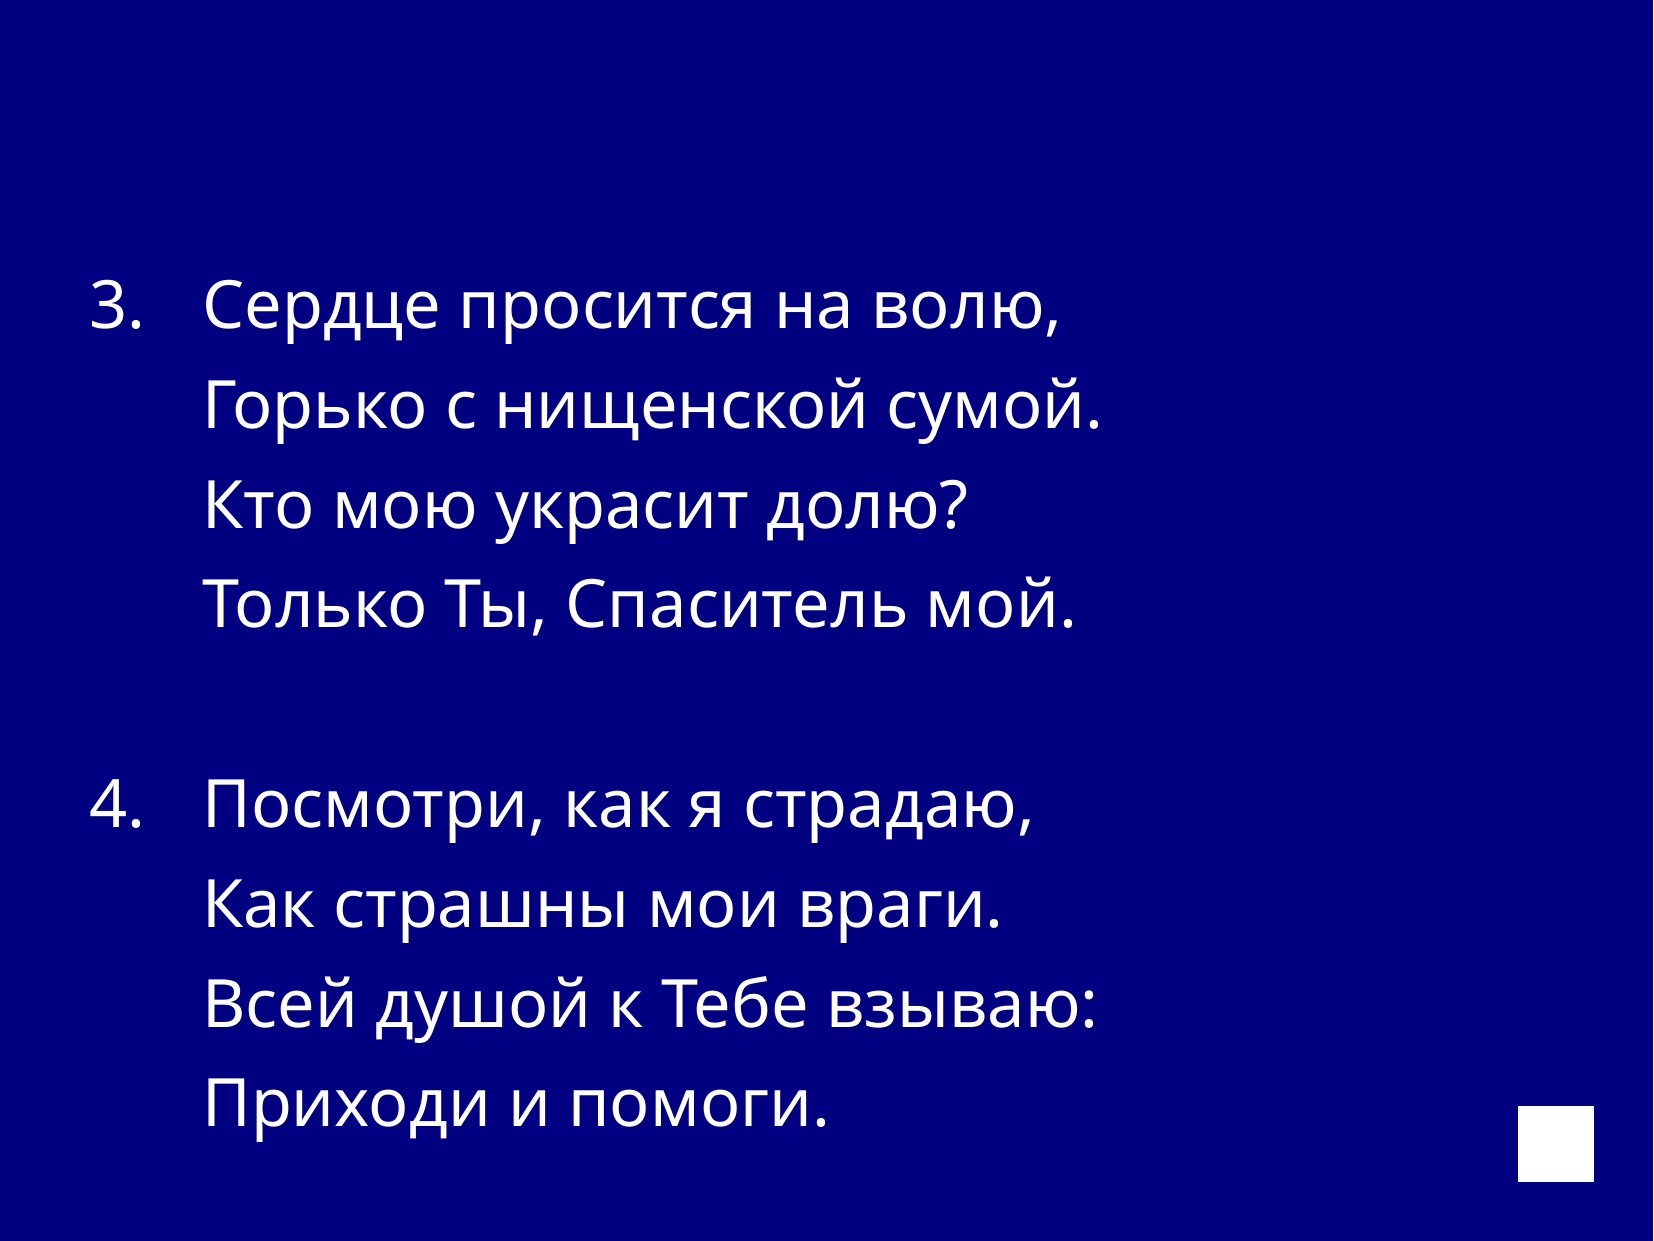

3.	Сердце просится на волю,
	Горько с нищенской сумой.
	Кто мою украсит долю?
	Только Ты, Спаситель мой.
4.	Посмотри, как я страдаю,
	Как страшны мои враги.
	Всей душой к Тебе взываю:
	Приходи и помоги.